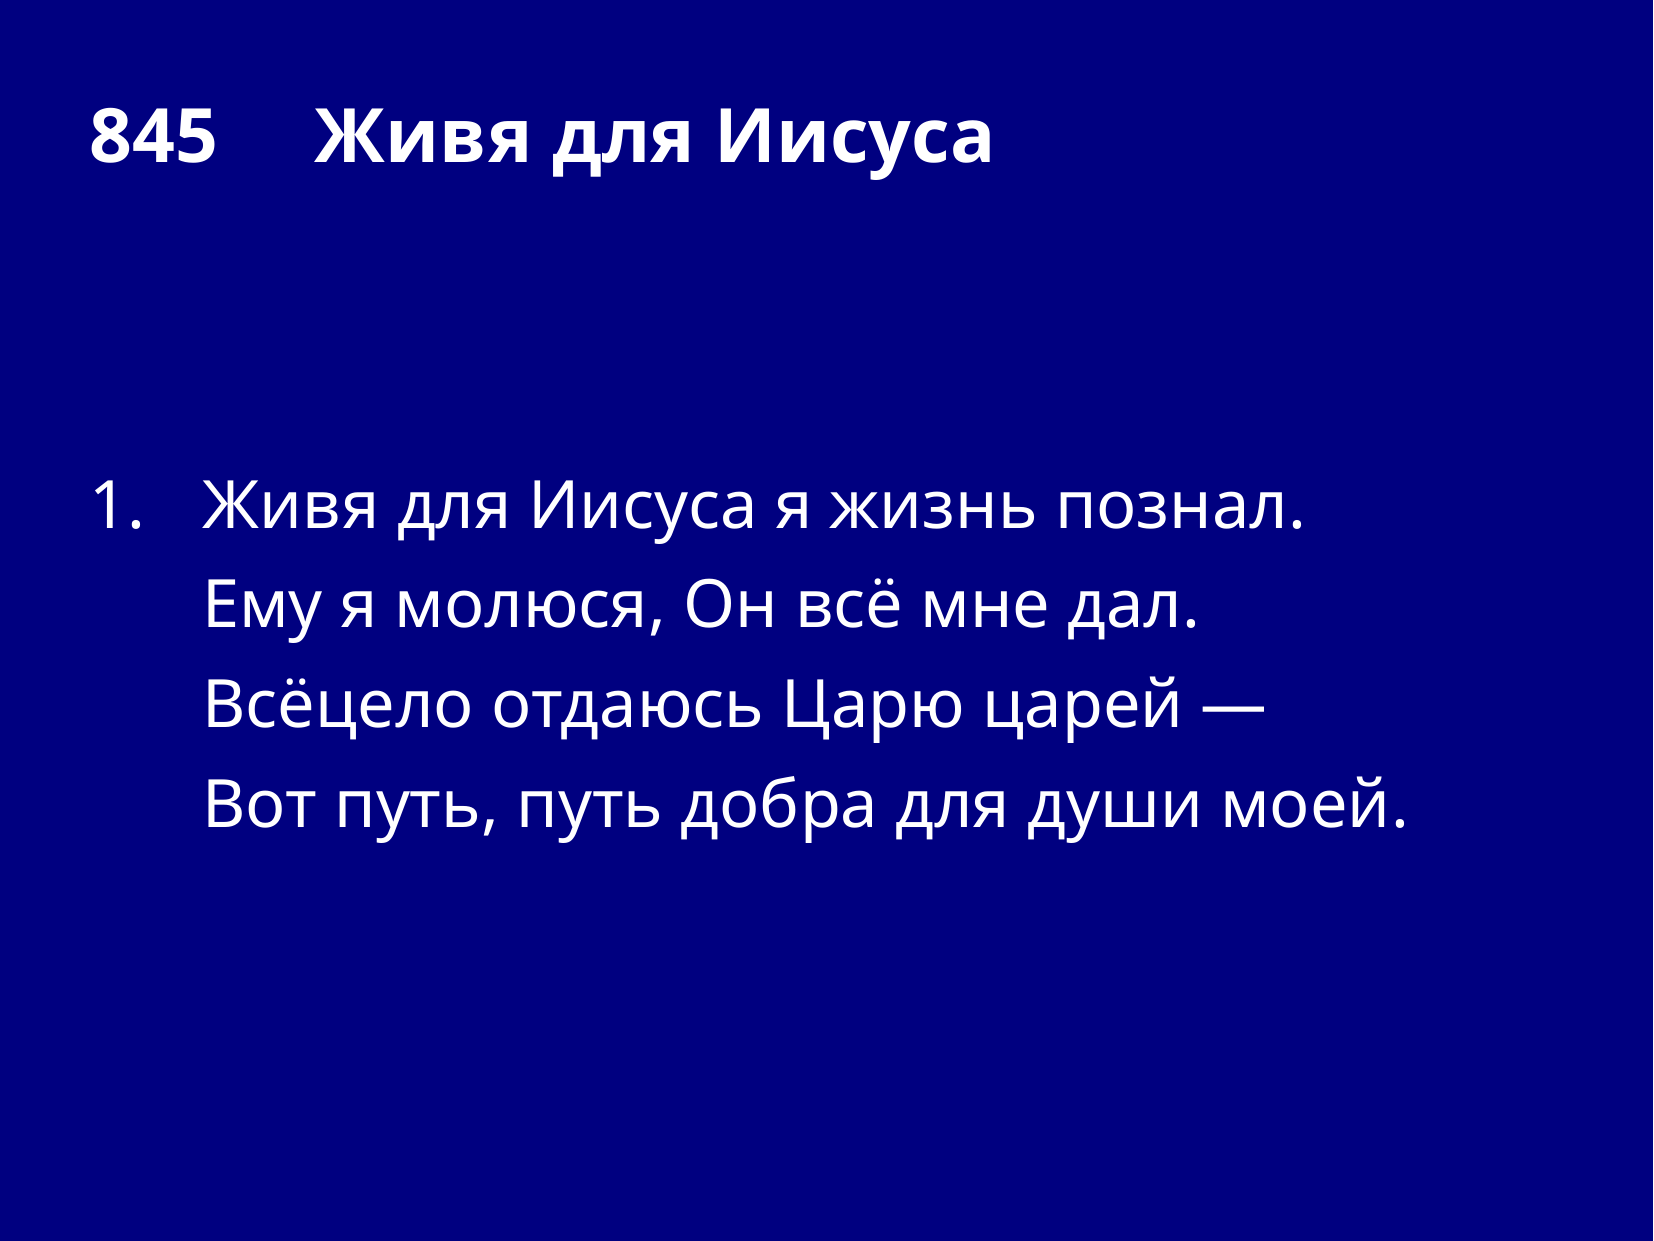

845	Живя для Иисуса
1.	Живя для Иисуса я жизнь познал.
	Ему я молюся, Он всё мне дал.
	Всёцело отдаюсь Царю царей —
	Вот путь, путь добра для души моей.